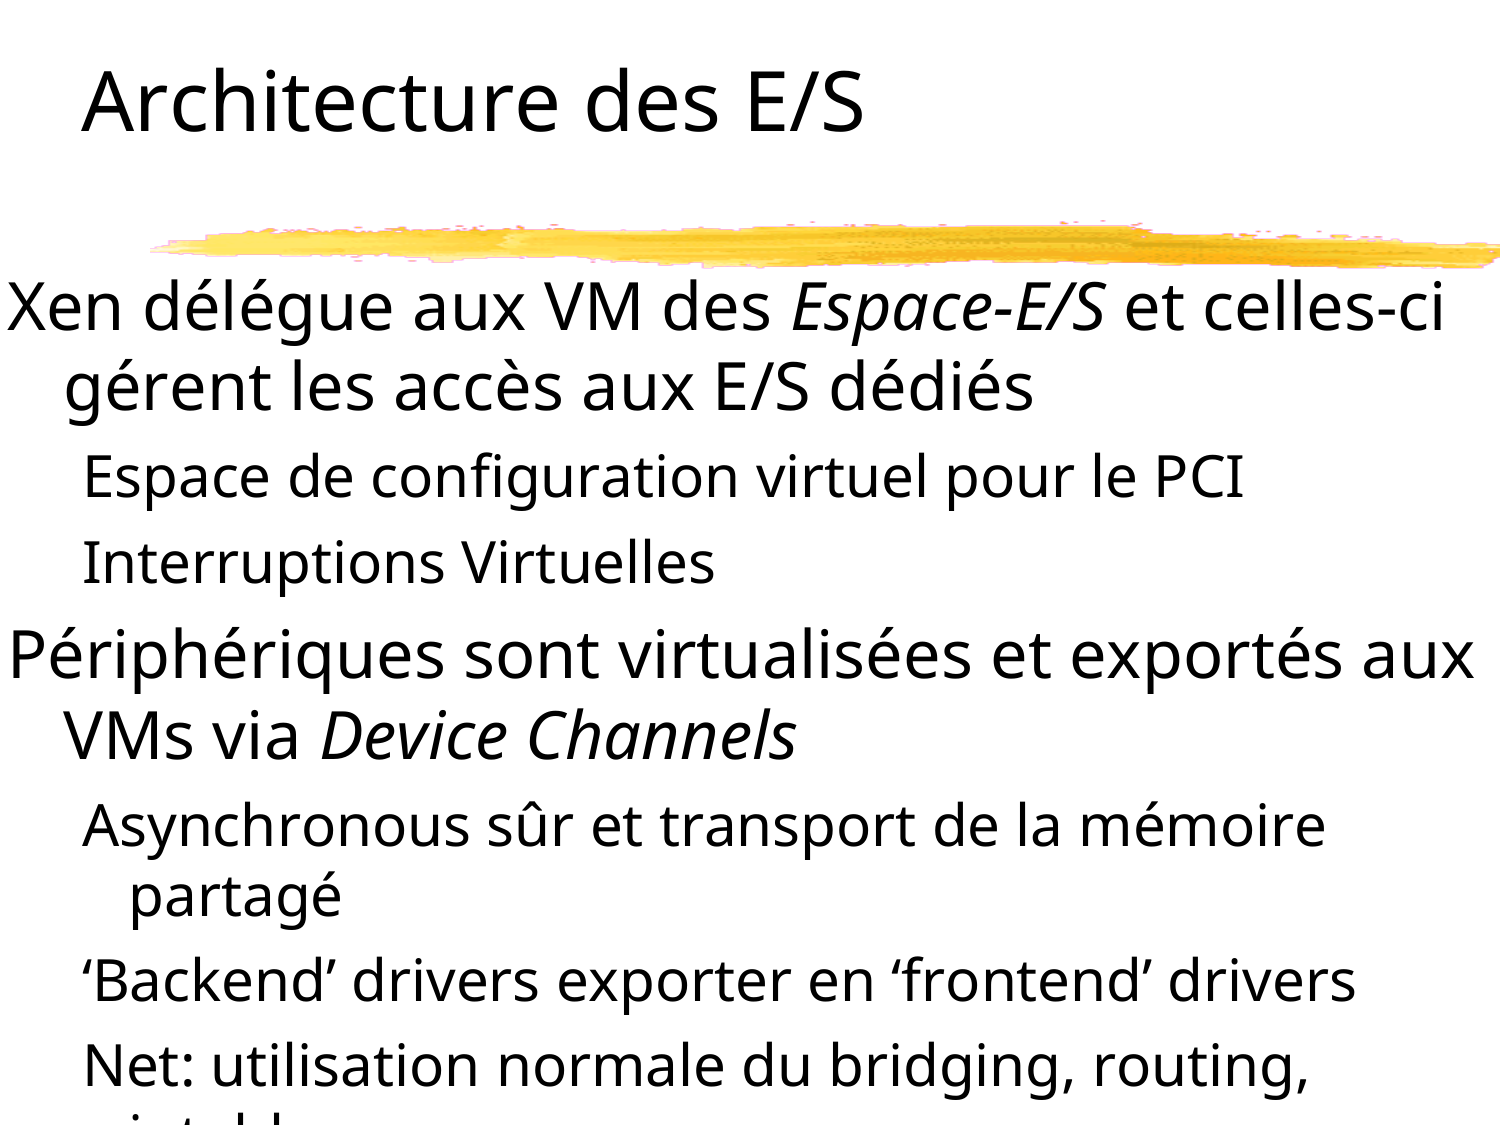

# Architecture des E/S
Xen délégue aux VM des Espace-E/S et celles-ci gérent les accès aux E/S dédiés
Espace de configuration virtuel pour le PCI
Interruptions Virtuelles
Périphériques sont virtualisées et exportés aux VMs via Device Channels
Asynchronous sûr et transport de la mémoire partagé
‘Backend’ drivers exporter en ‘frontend’ drivers
Net: utilisation normale du bridging, routing, iptables
Block: exporte n'importe quel blk dev e.g. sda4,loop0 ,vg3